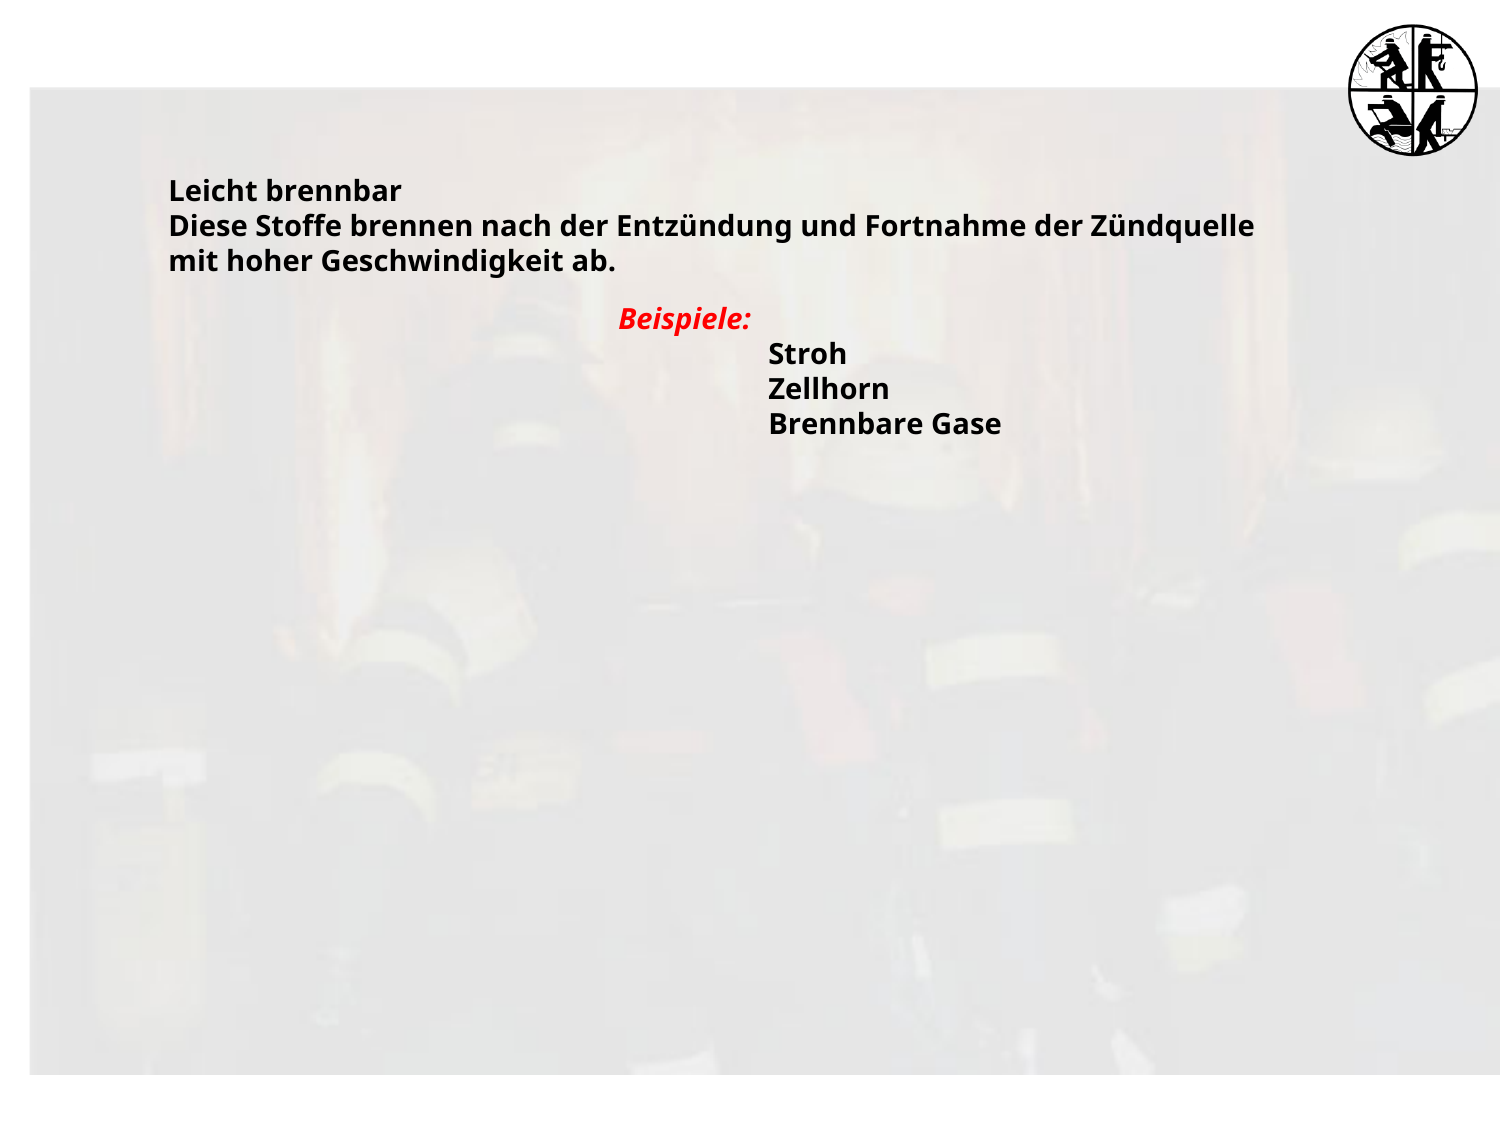

Leicht brennbar
Diese Stoffe brennen nach der Entzündung und Fortnahme der Zündquelle
mit hoher Geschwindigkeit ab.
			Beispiele:
				Stroh
				Zellhorn
				Brennbare Gase